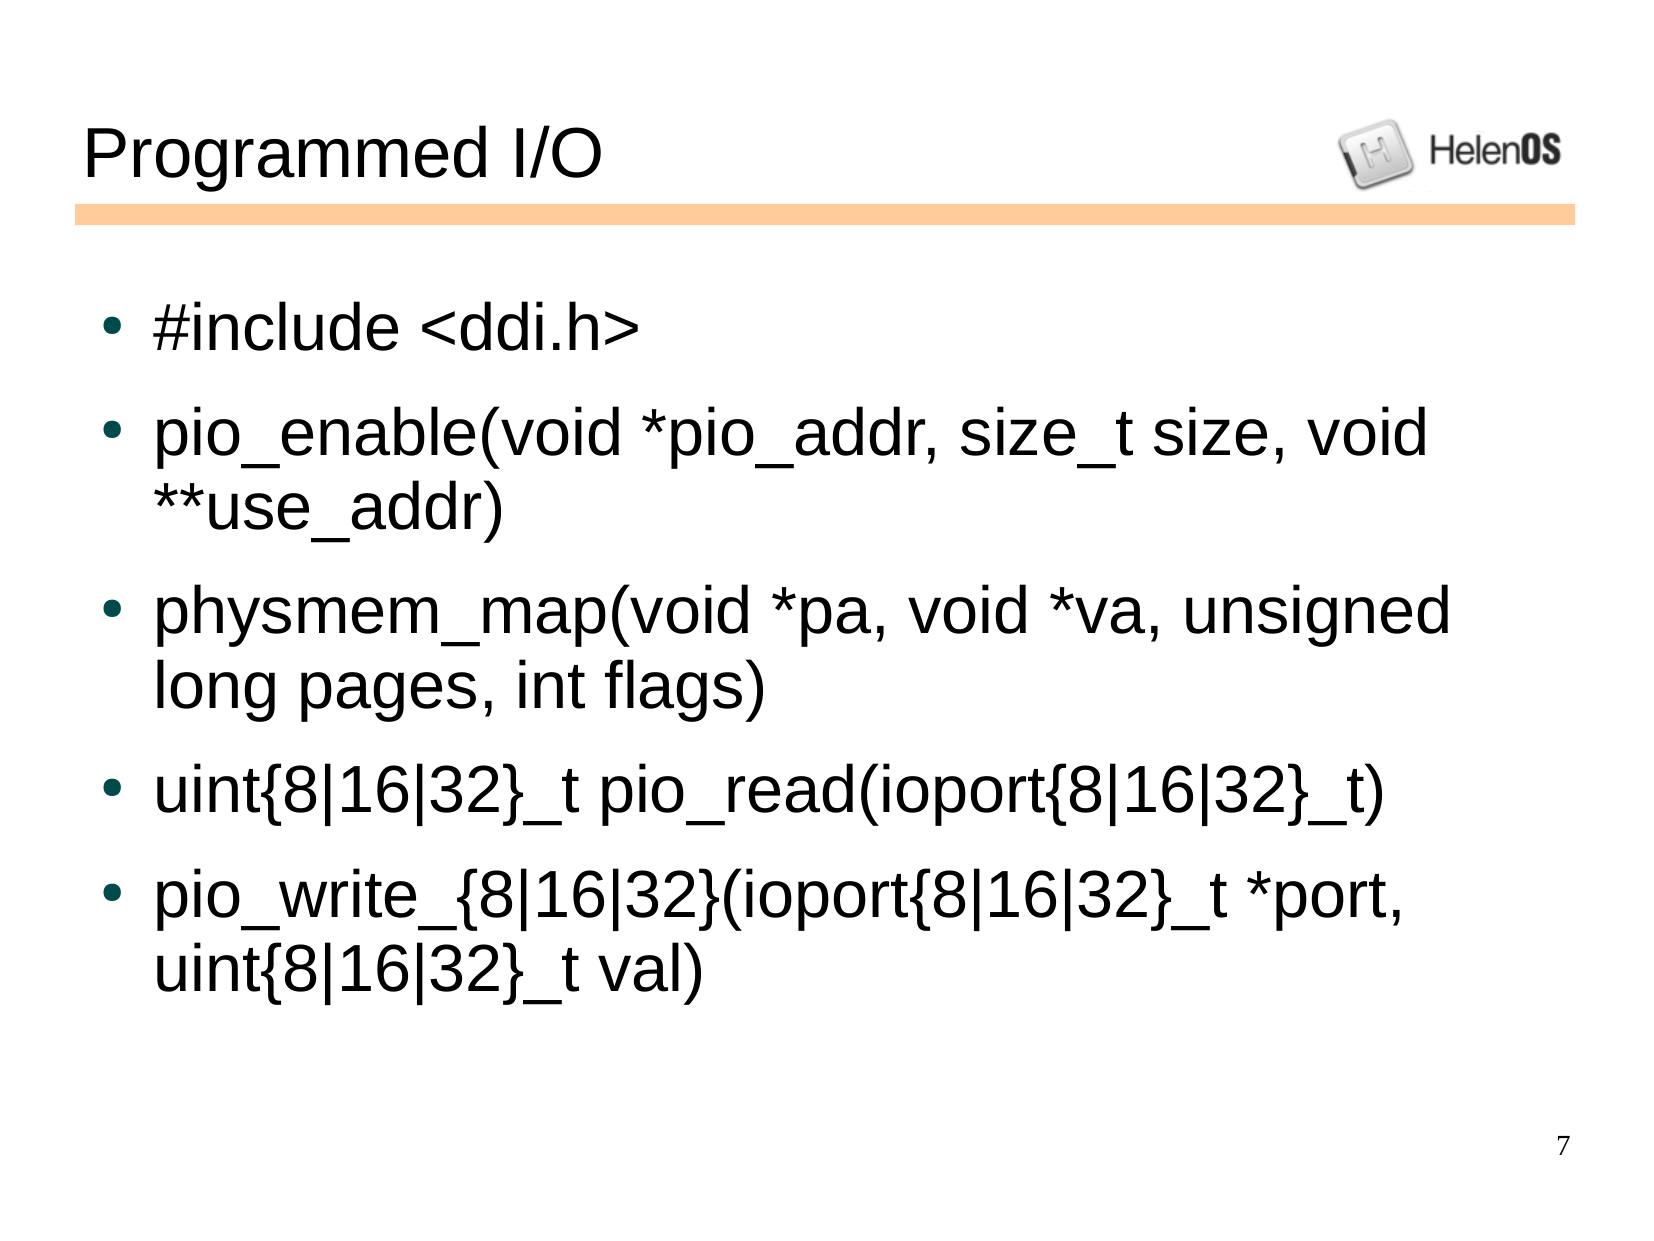

# Programmed I/O
#include <ddi.h>
pio_enable(void *pio_addr, size_t size, void **use_addr)
physmem_map(void *pa, void *va, unsigned long pages, int flags)
uint{8|16|32}_t pio_read(ioport{8|16|32}_t)
pio_write_{8|16|32}(ioport{8|16|32}_t *port, uint{8|16|32}_t val)
7